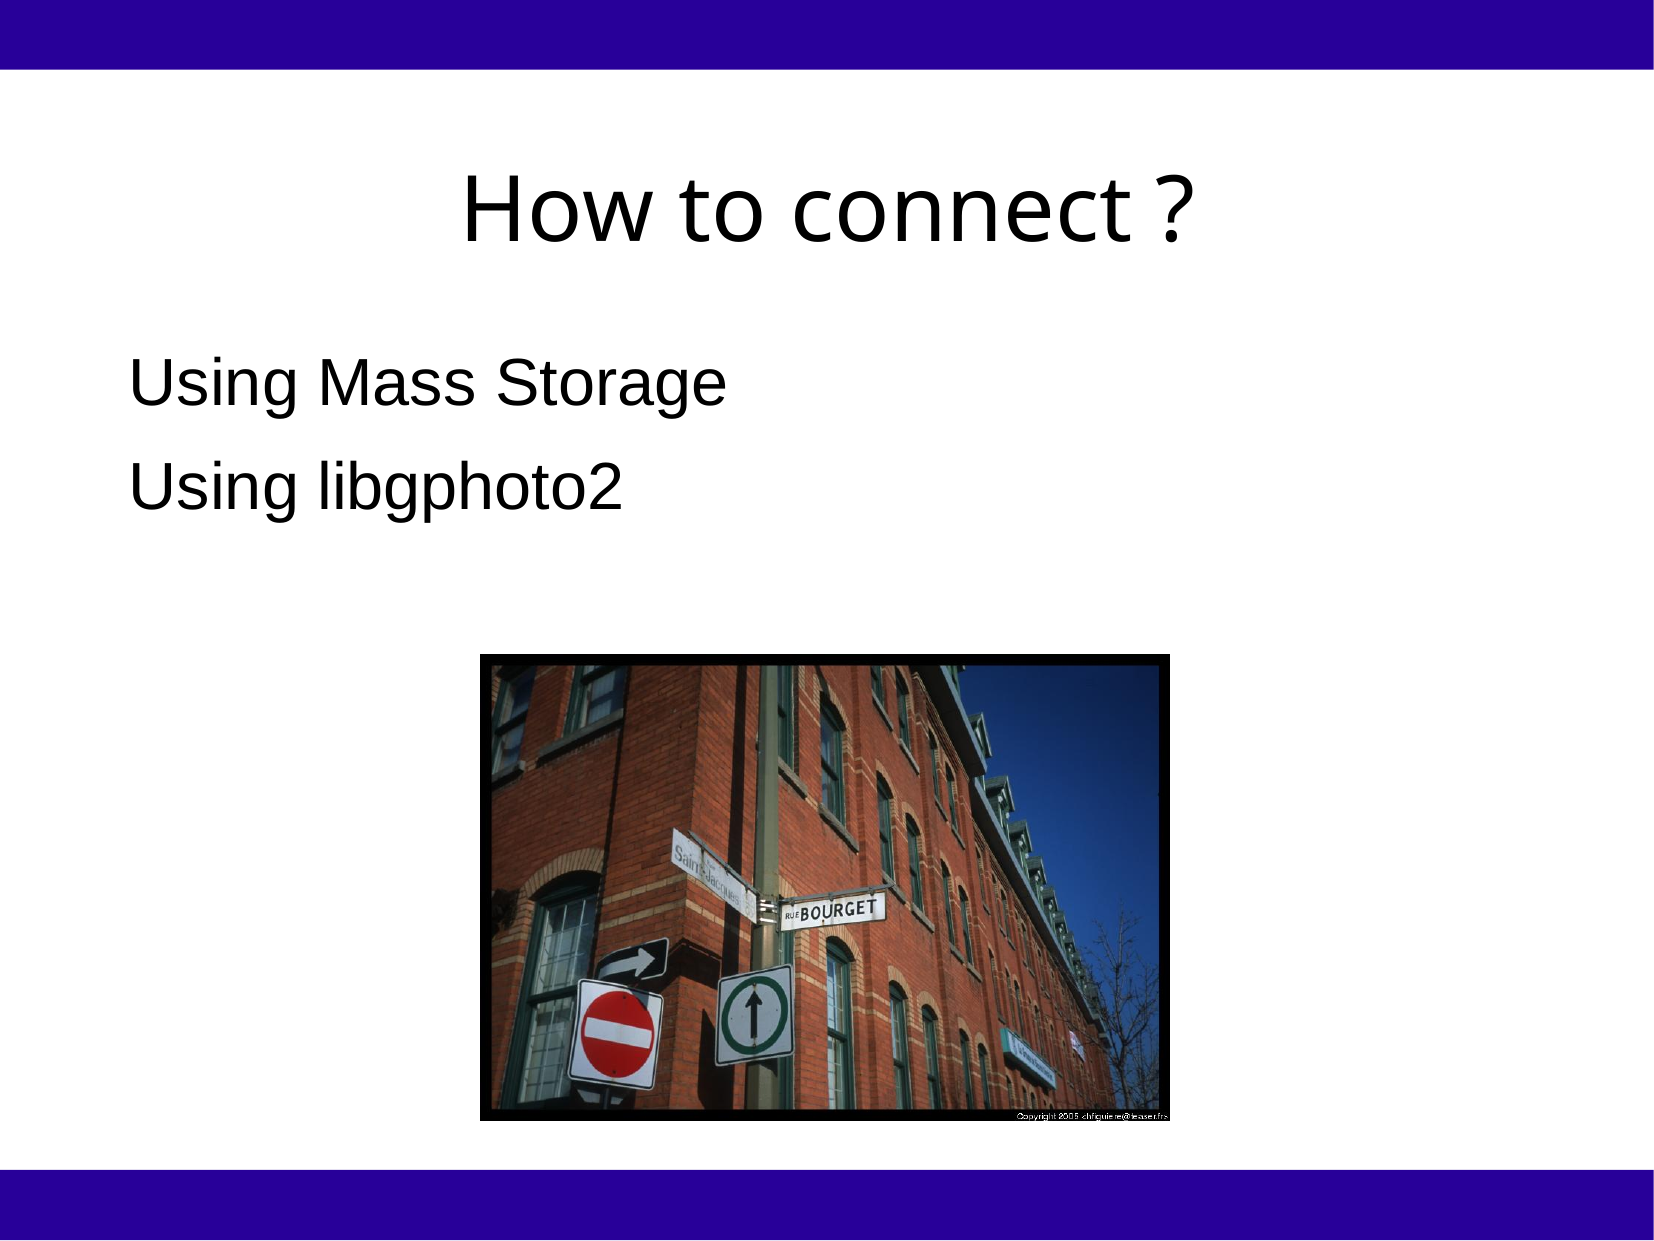

# How to connect ?
Using Mass Storage
Using libgphoto2